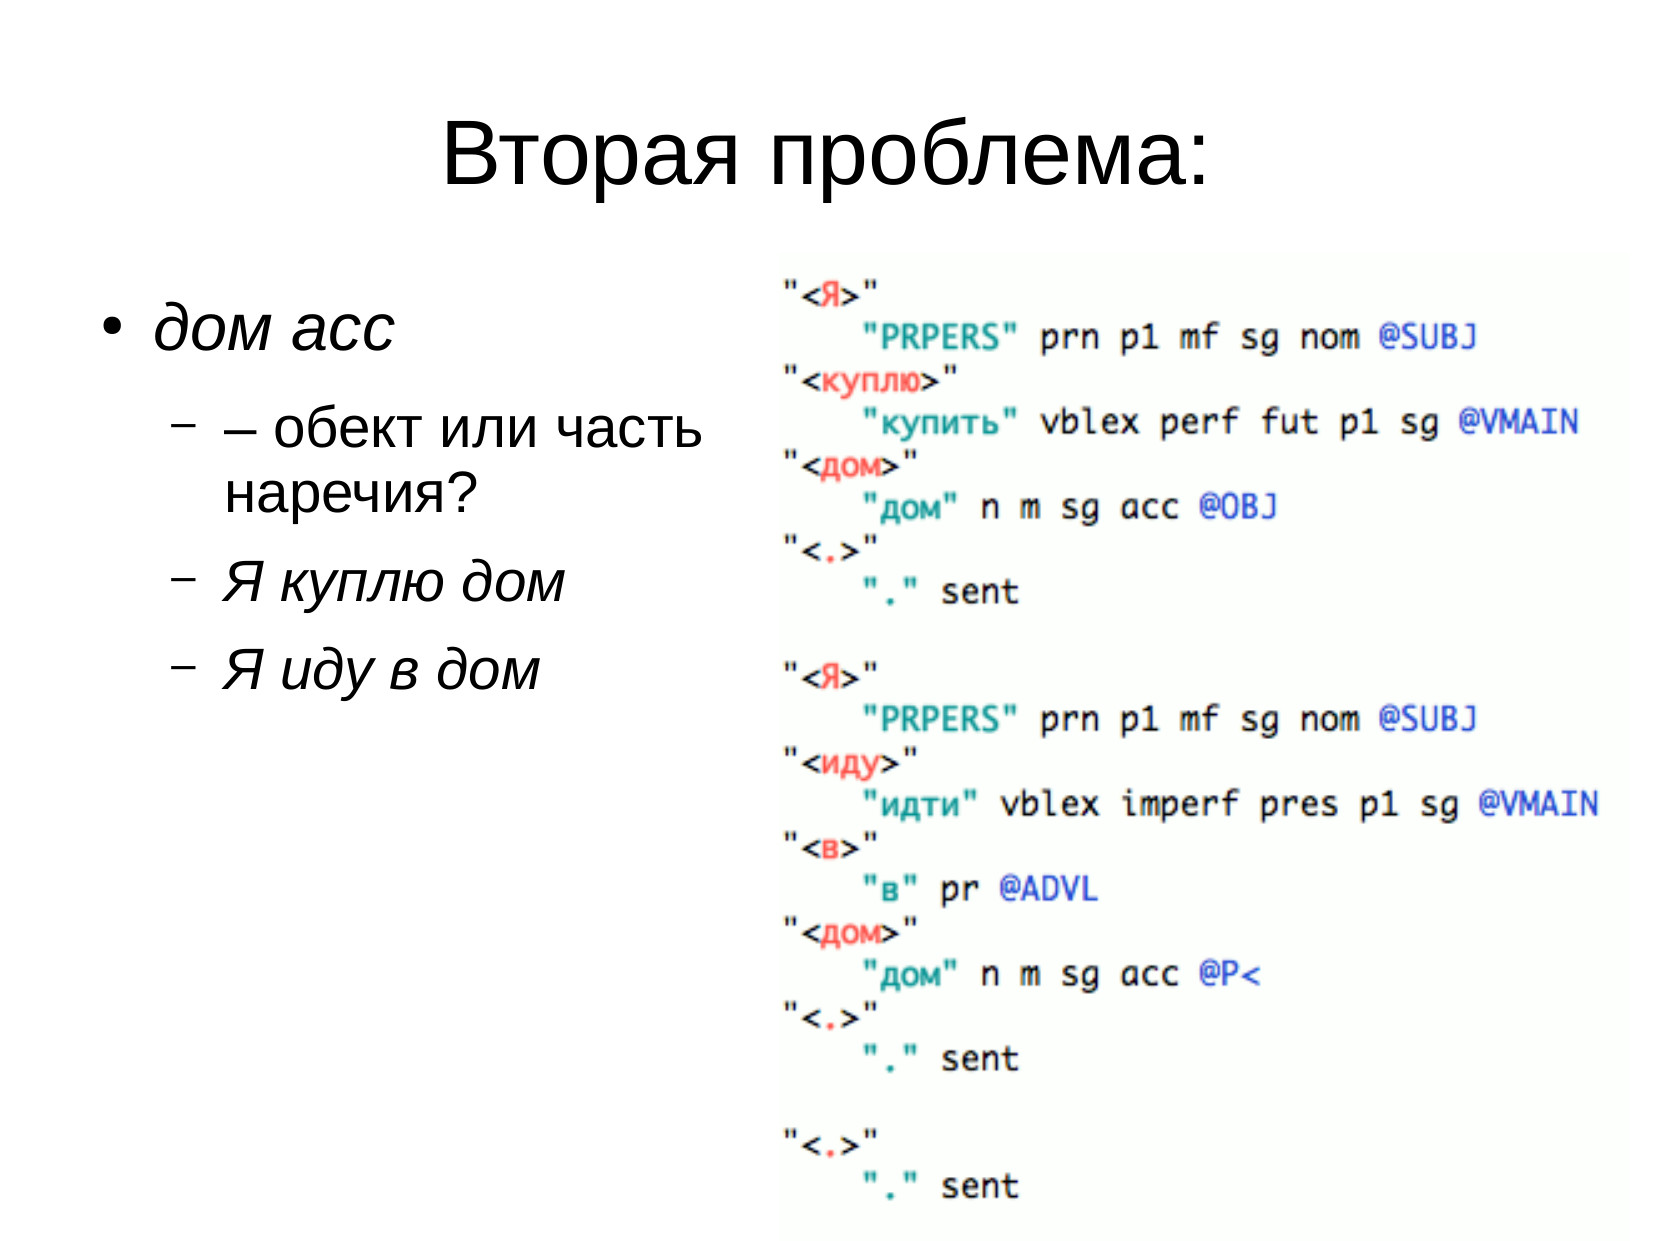

# Вторая проблема:
дом acc
– обект или часть наречия?
Я куплю дом
Я иду в дом